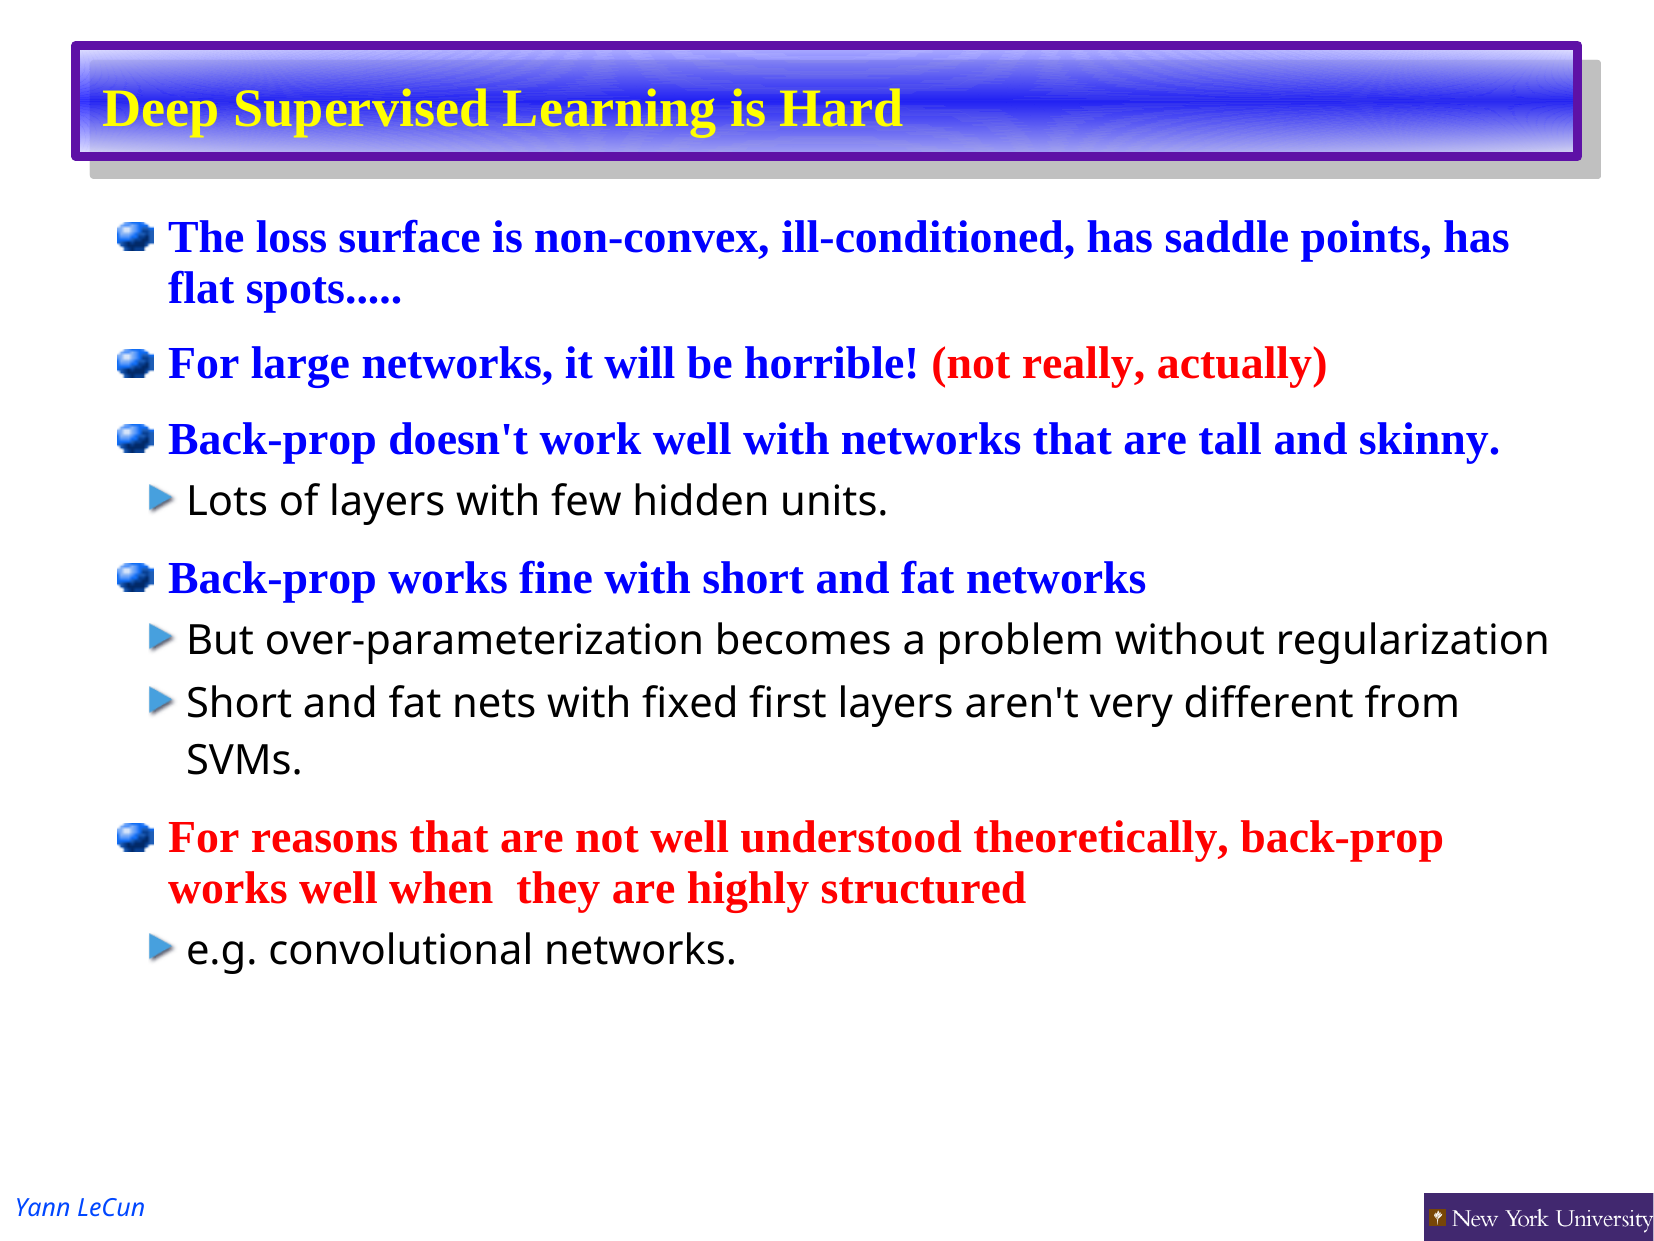

# Deep Supervised Learning is Hard
The loss surface is non-convex, ill-conditioned, has saddle points, has flat spots.....
For large networks, it will be horrible! (not really, actually)
Back-prop doesn't work well with networks that are tall and skinny.
Lots of layers with few hidden units.
Back-prop works fine with short and fat networks
But over-parameterization becomes a problem without regularization
Short and fat nets with fixed first layers aren't very different from SVMs.
For reasons that are not well understood theoretically, back-prop works well when they are highly structured
e.g. convolutional networks.